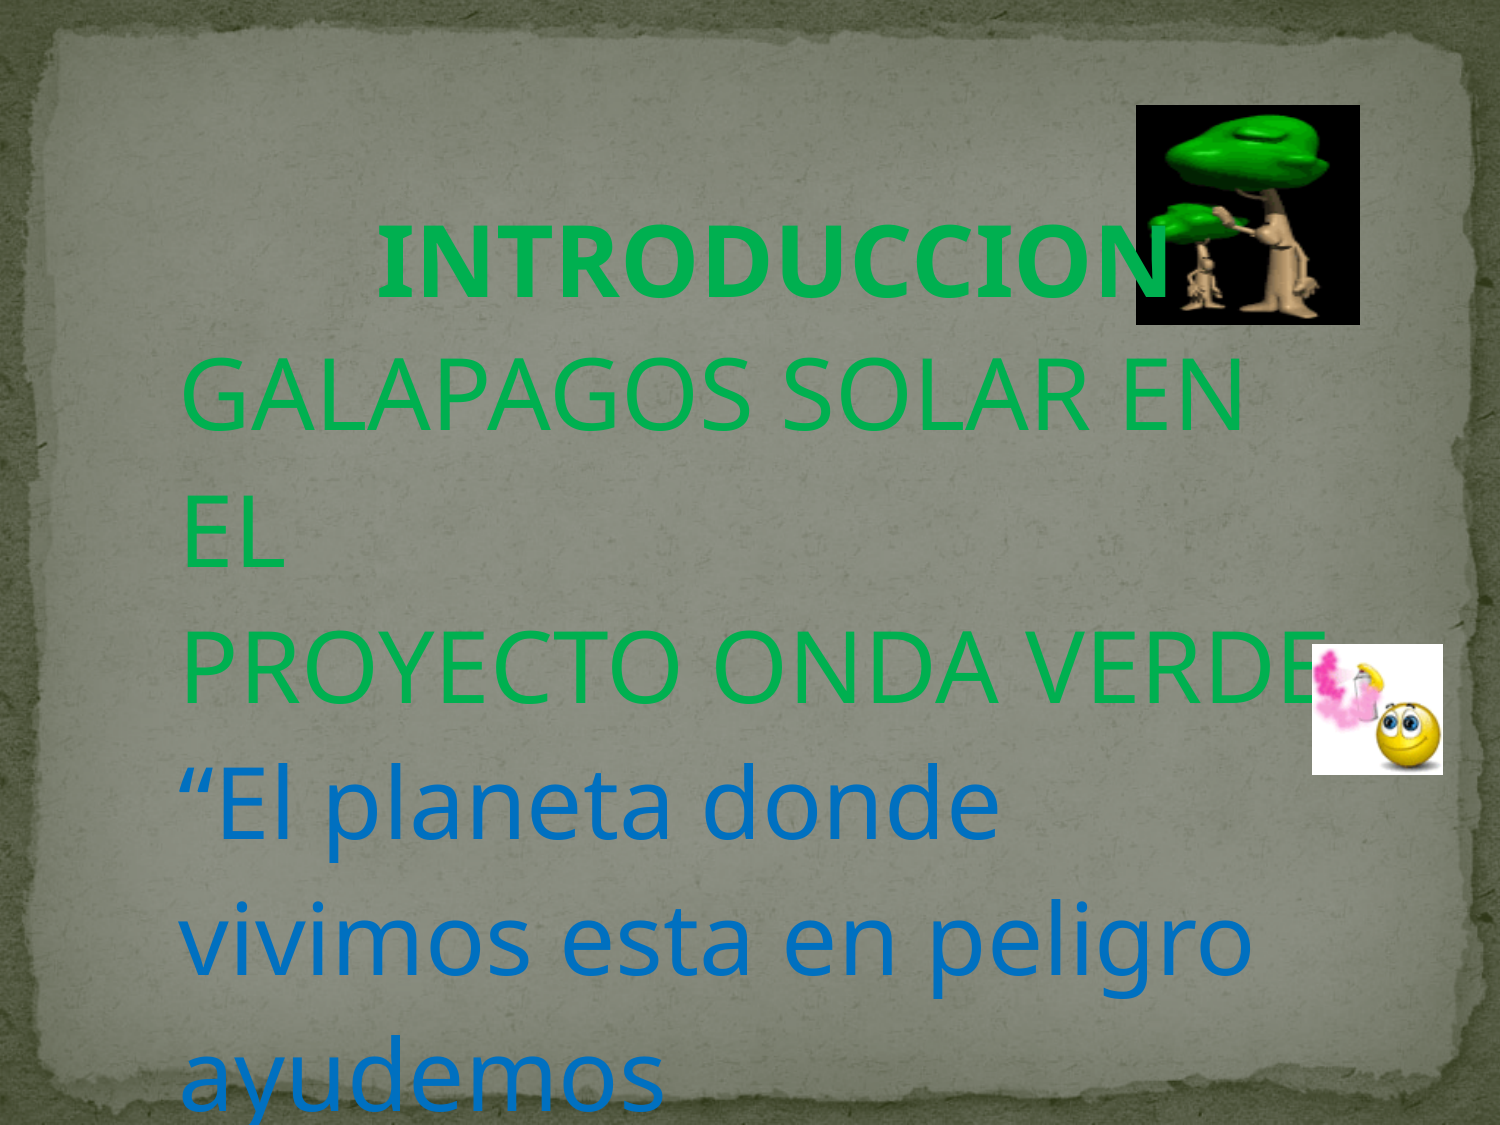

INTRODUCCION
GALAPAGOS SOLAR EN EL
PROYECTO ONDA VERDE
“El planeta donde vivimos esta en peligro ayudemos
A conservar”
#